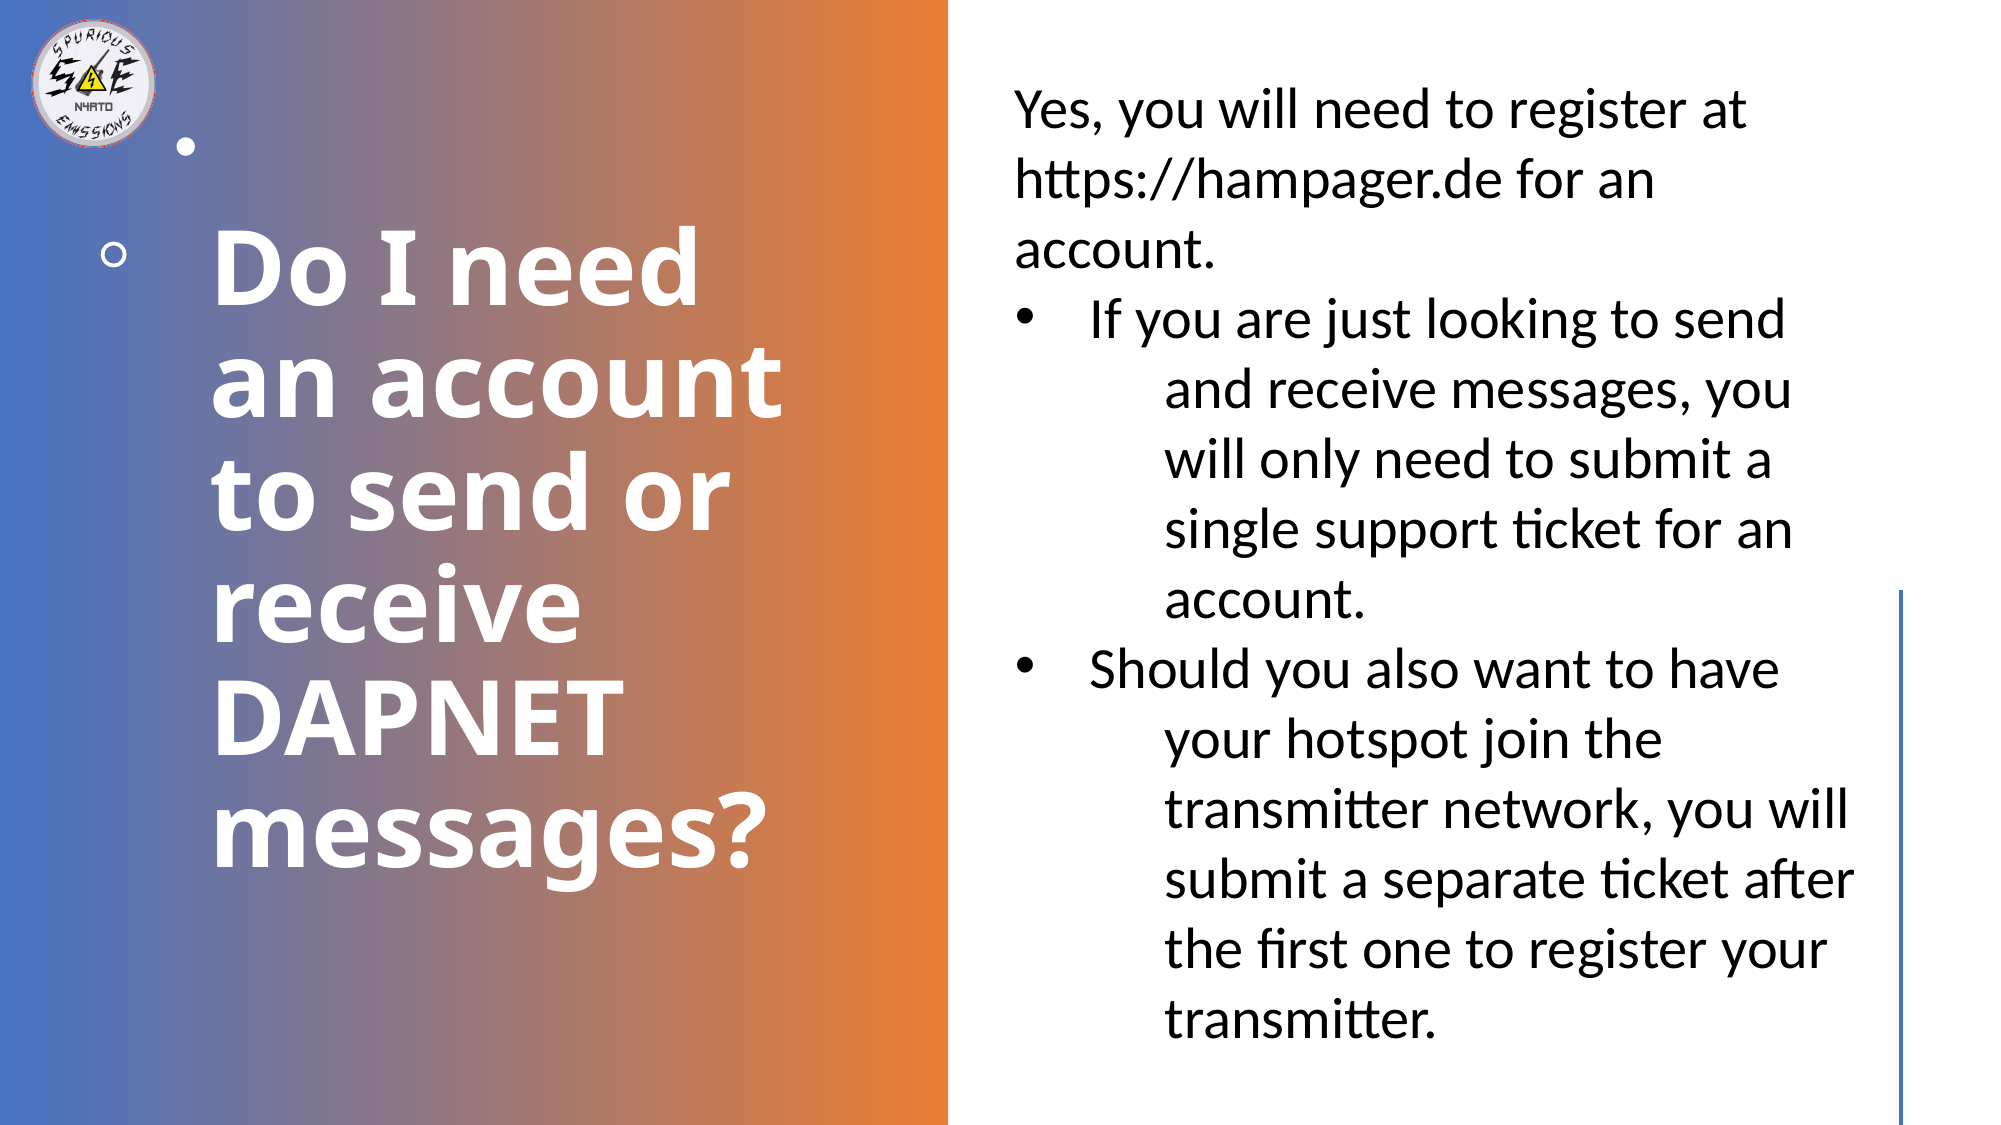

# Do I need an account to send or receive DAPNET messages?
Yes, you will need to register at https://hampager.de for an account.
If you are just looking to send and receive messages, you will only need to submit a single support ticket for an account.
Should you also want to have your hotspot join the transmitter network, you will submit a separate ticket after the first one to register your transmitter.